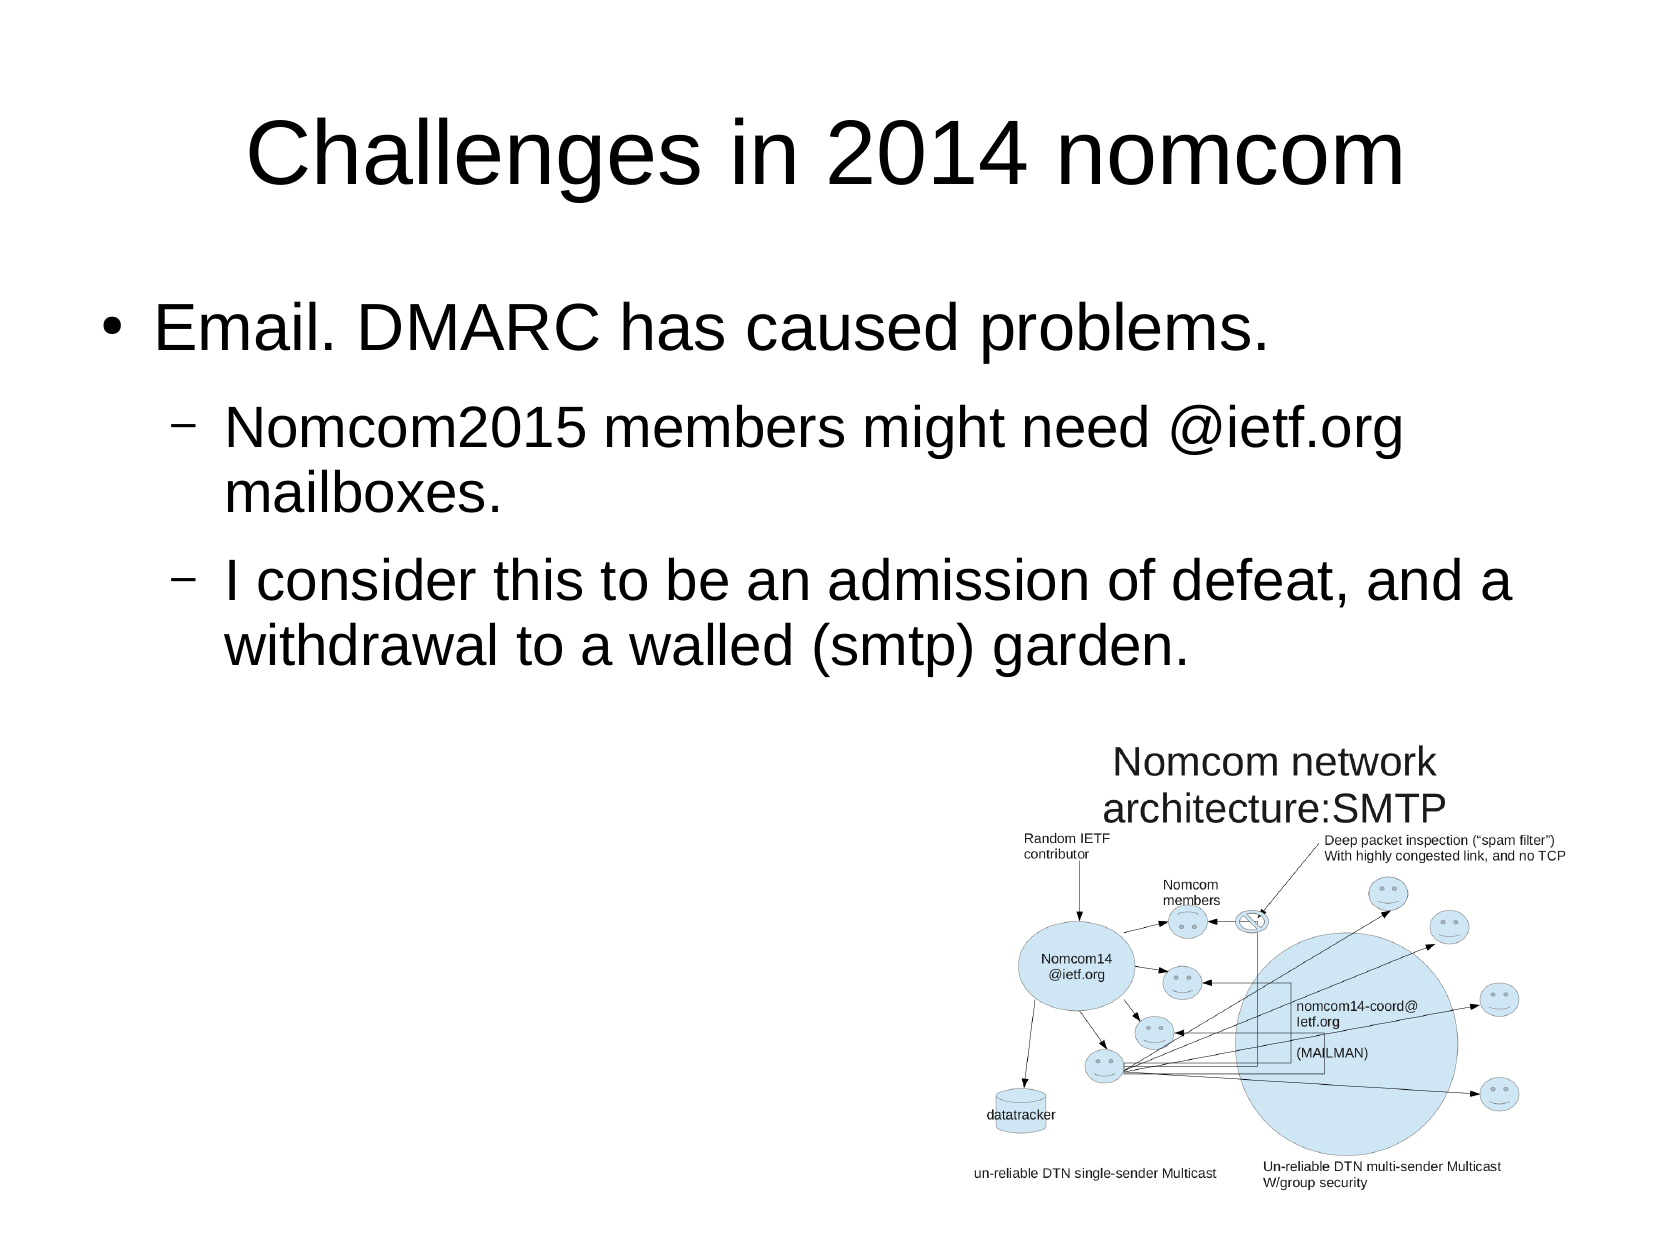

# Challenges in 2014 nomcom
Email. DMARC has caused problems.
Nomcom2015 members might need @ietf.org mailboxes.
I consider this to be an admission of defeat, and a withdrawal to a walled (smtp) garden.